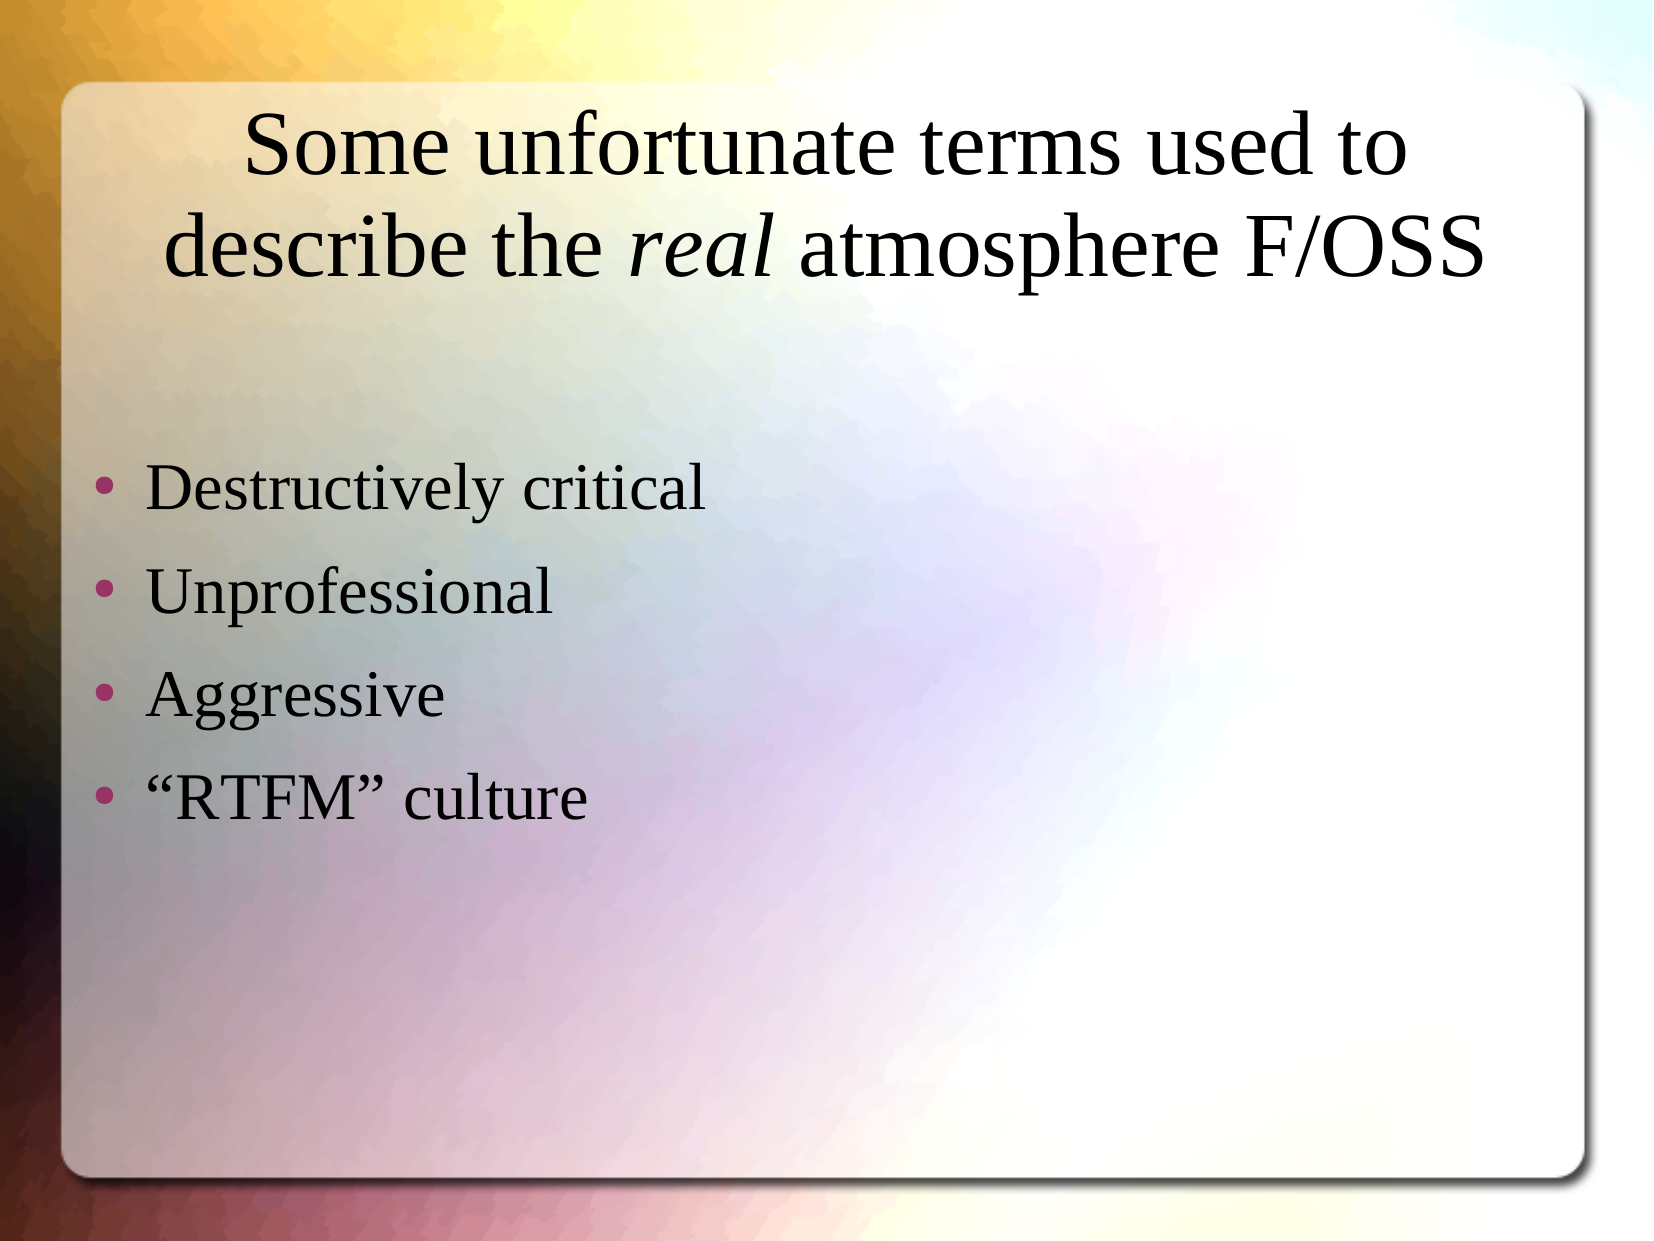

# Some unfortunate terms used to describe the real atmosphere F/OSS
Destructively critical
Unprofessional
Aggressive
“RTFM” culture